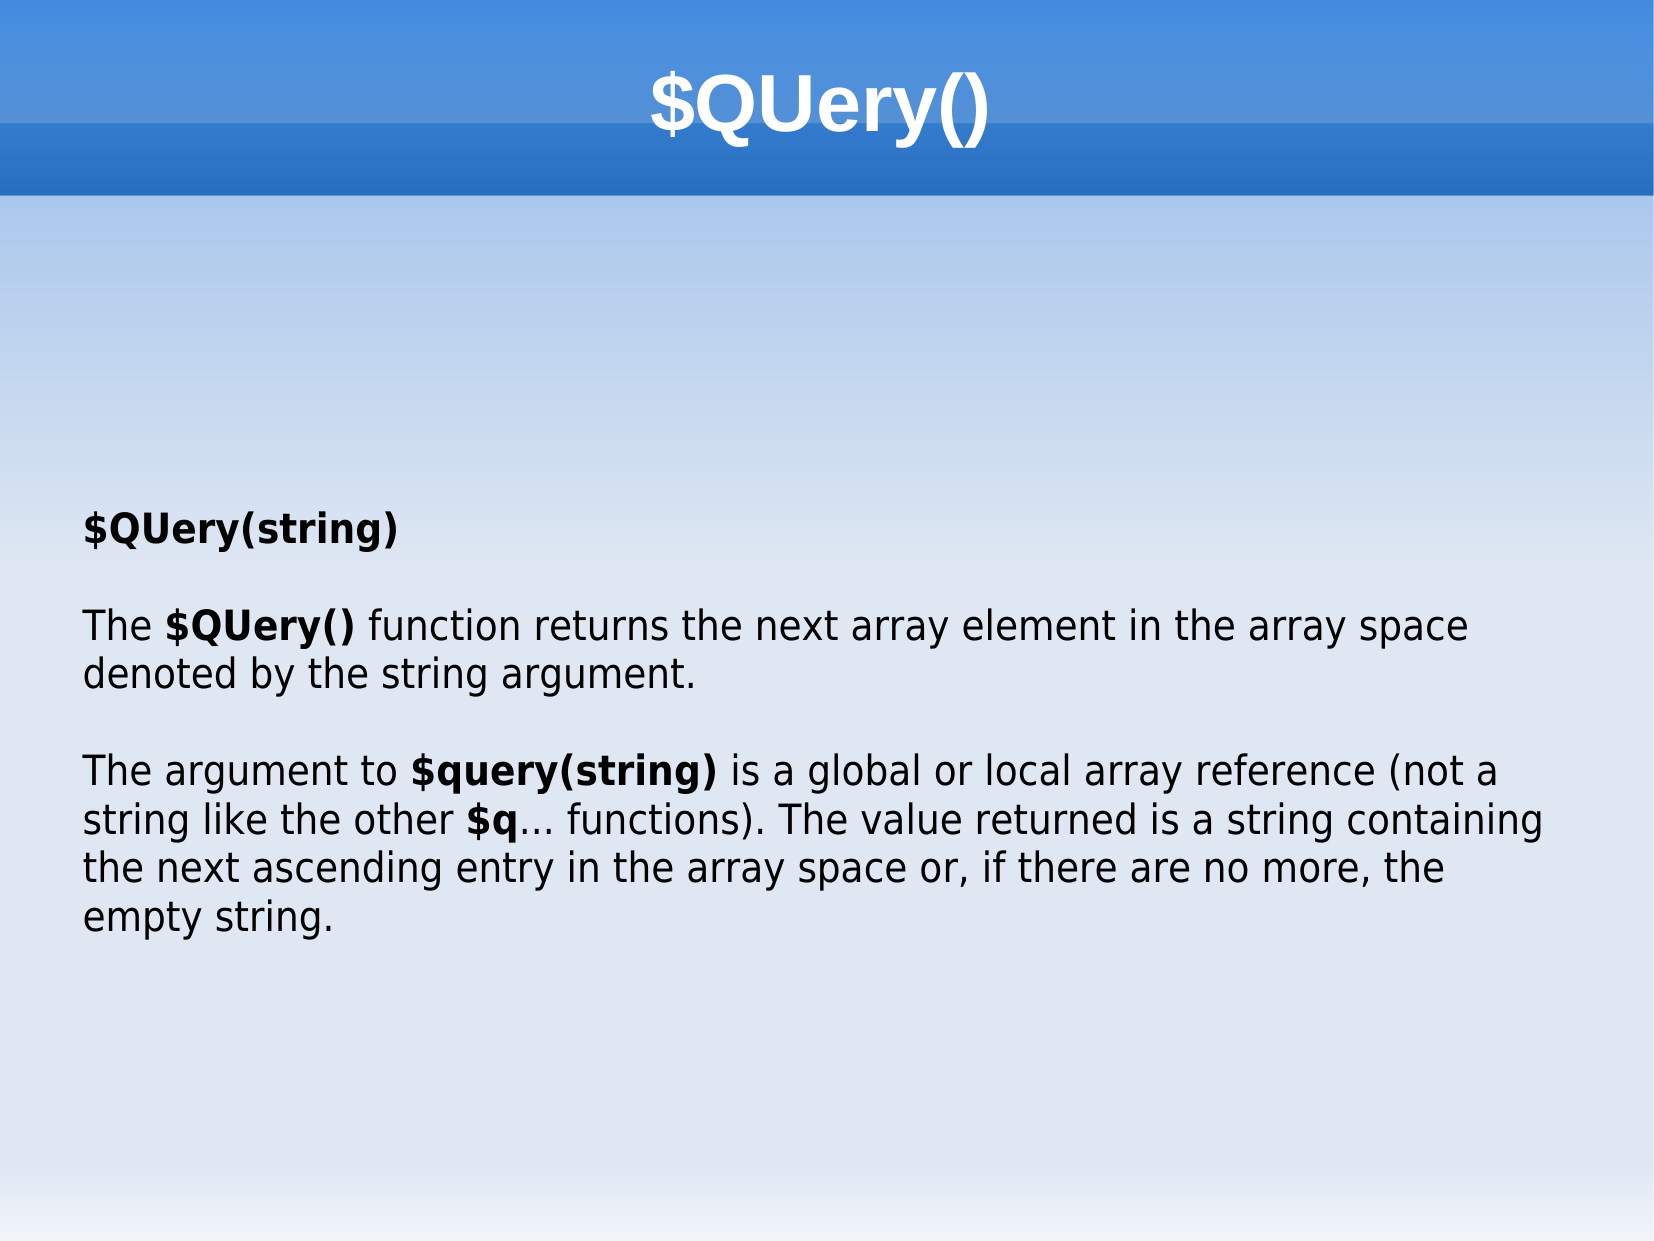

# $QUery()
$QUery(string)
The $QUery() function returns the next array element in the array space denoted by the string argument.
The argument to $query(string) is a global or local array reference (not a string like the other $q... functions). The value returned is a string containing the next ascending entry in the array space or, if there are no more, the empty string.